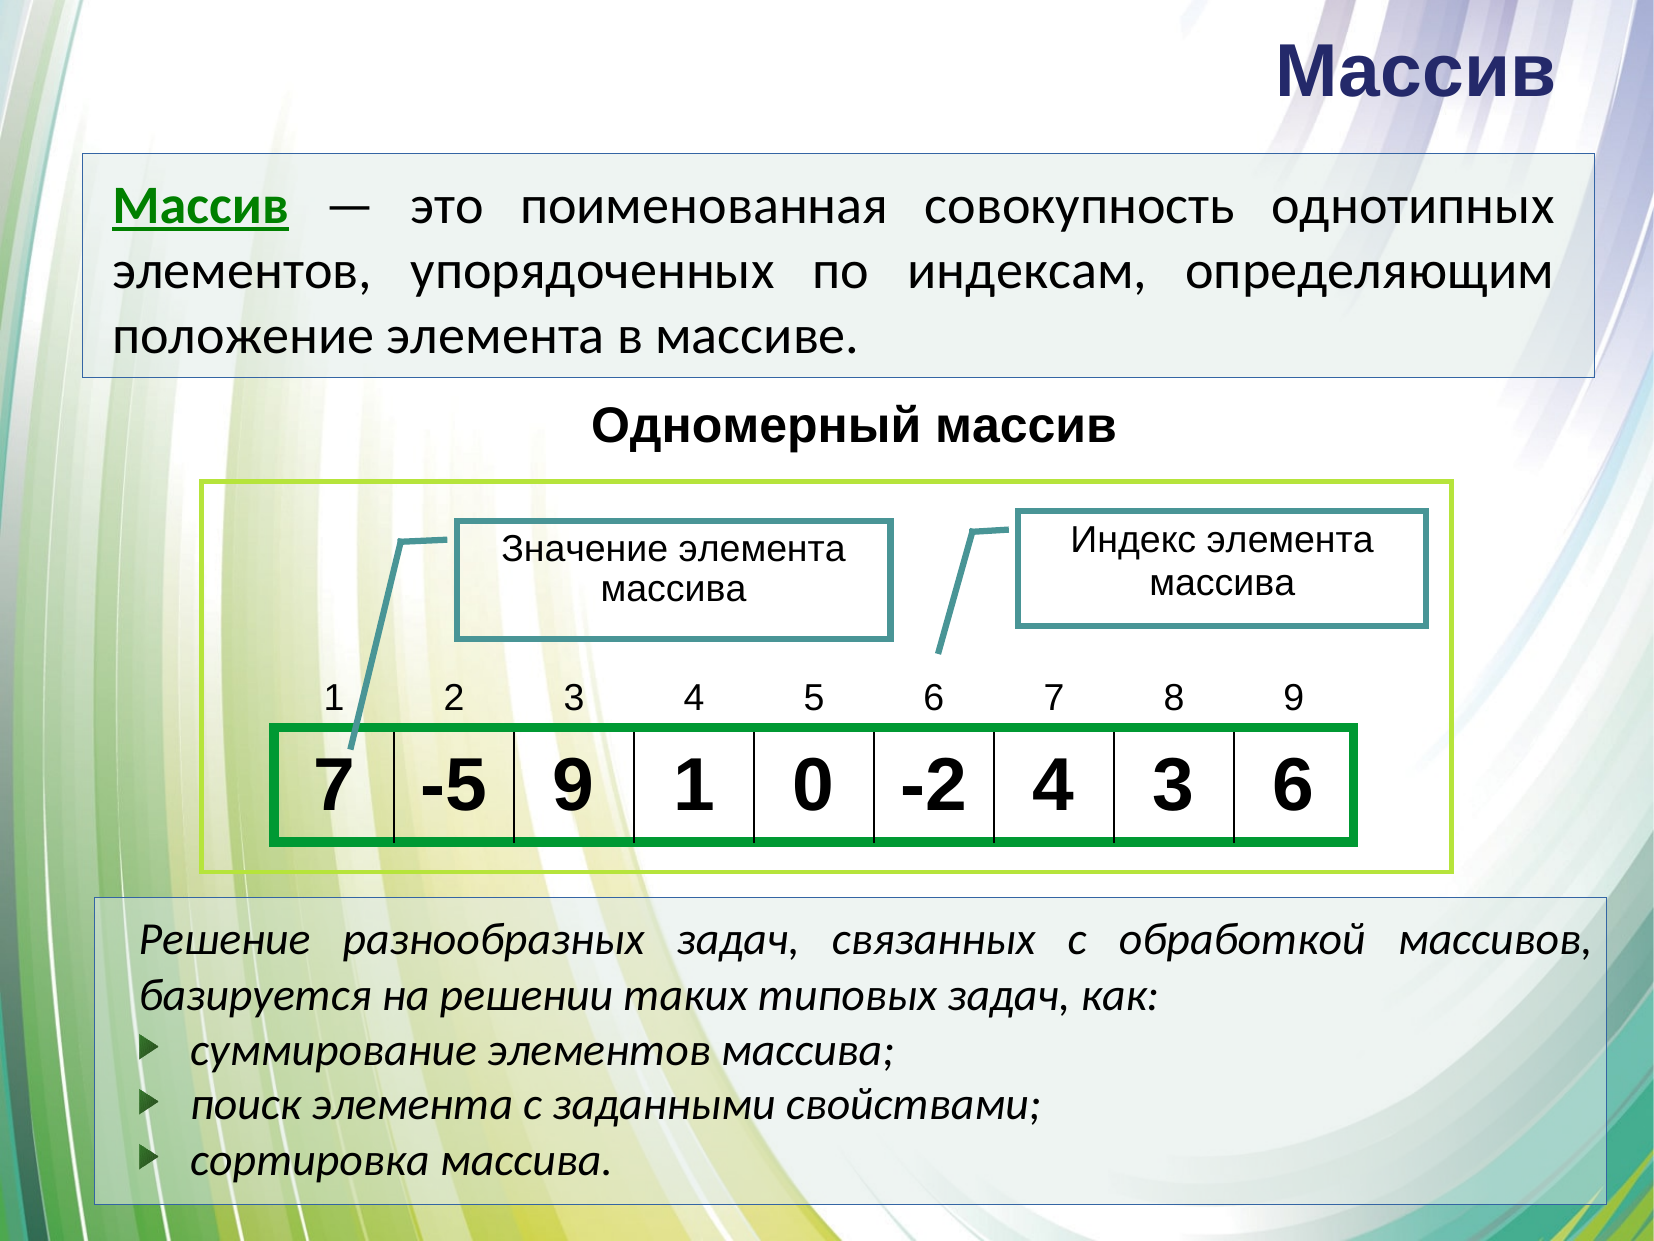

Массив
Массив — это поименованная совокупность однотипных элементов, упорядоченных по индексам, определяющим положение элемента в массиве.
Одномерный массив
Индекс элемента массива
Значение элемента массива
1
2
3
4
5
6
7
8
9
7
-5
9
1
0
-2
4
3
6
Решение разнообразных задач, связанных с обработкой массивов, базируется на решении таких типовых задач, как:
 суммирование элементов массива;
 поиск элемента с заданными свойствами;
 сортировка массива.